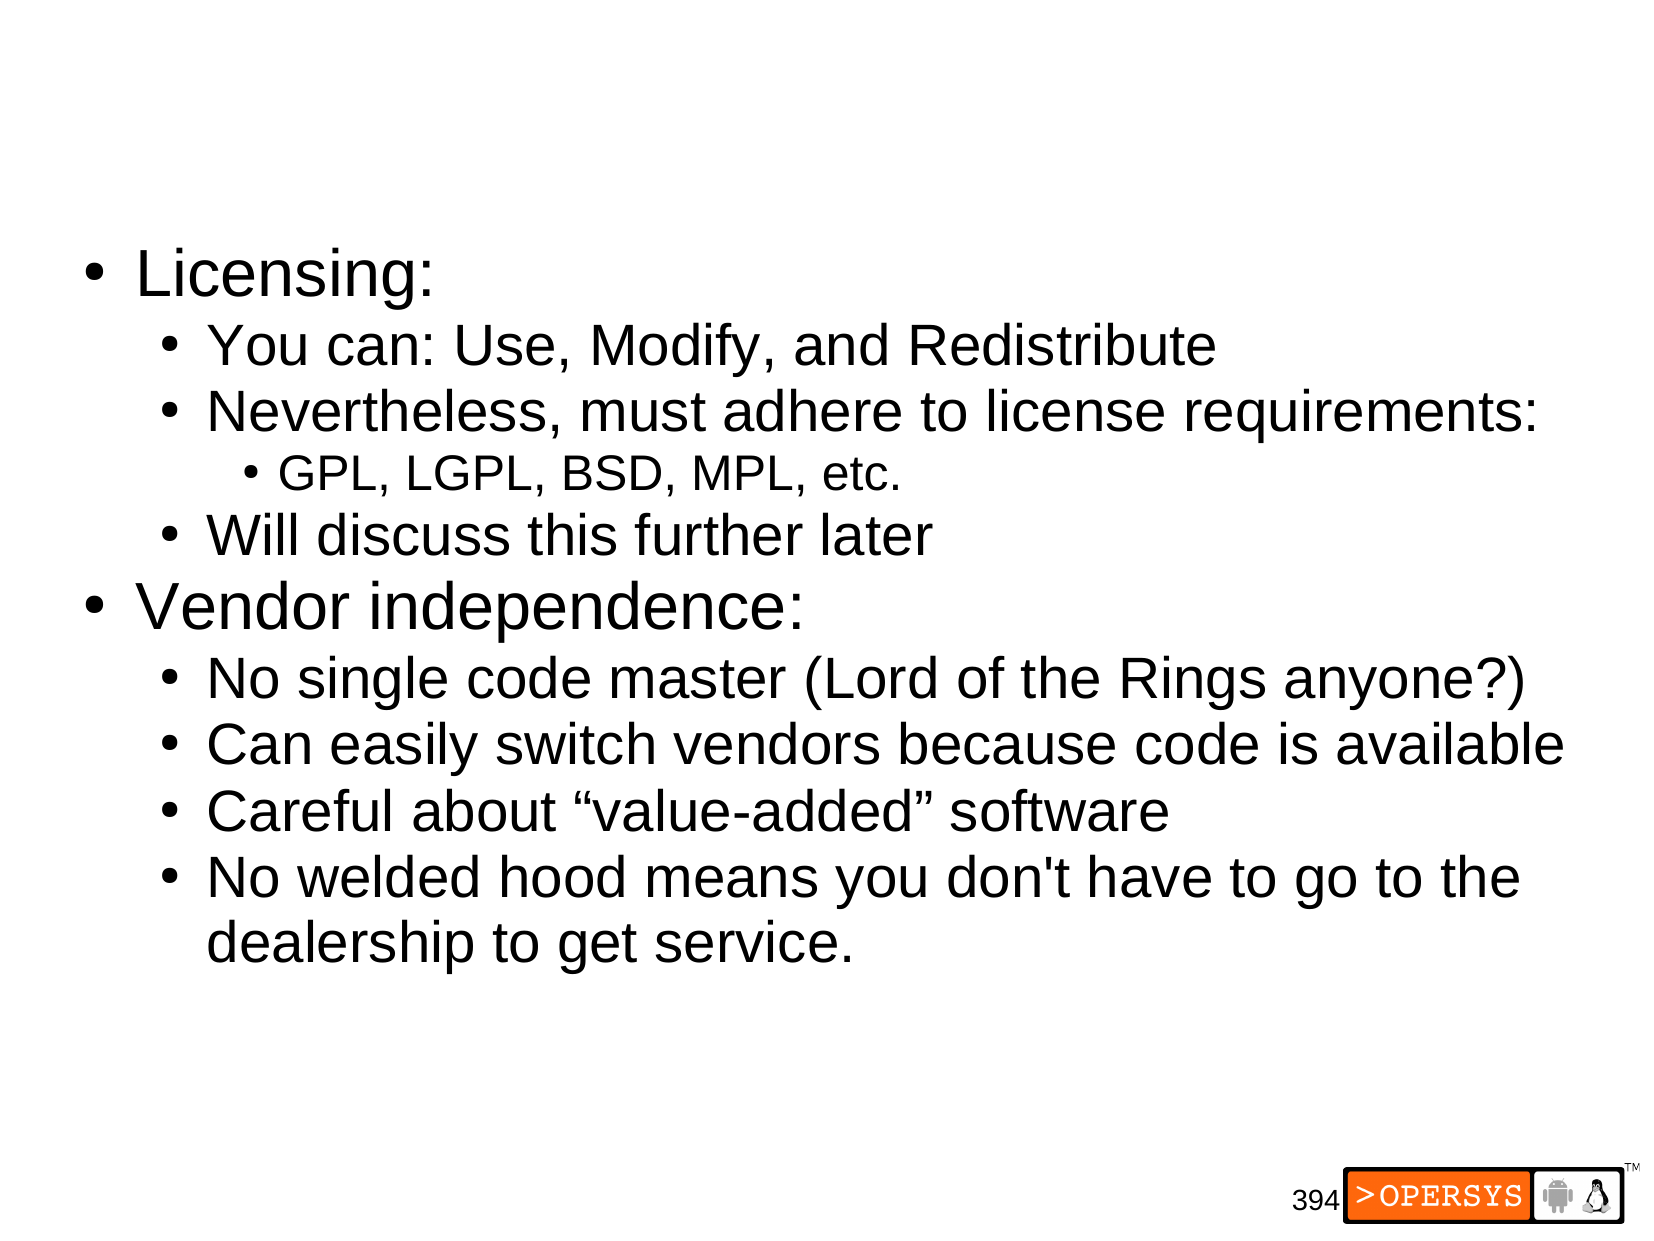

# Licensing:
You can: Use, Modify, and Redistribute
Nevertheless, must adhere to license requirements:
GPL, LGPL, BSD, MPL, etc.
Will discuss this further later
Vendor independence:
No single code master (Lord of the Rings anyone?)
Can easily switch vendors because code is available
Careful about “value-added” software
No welded hood means you don't have to go to the dealership to get service.